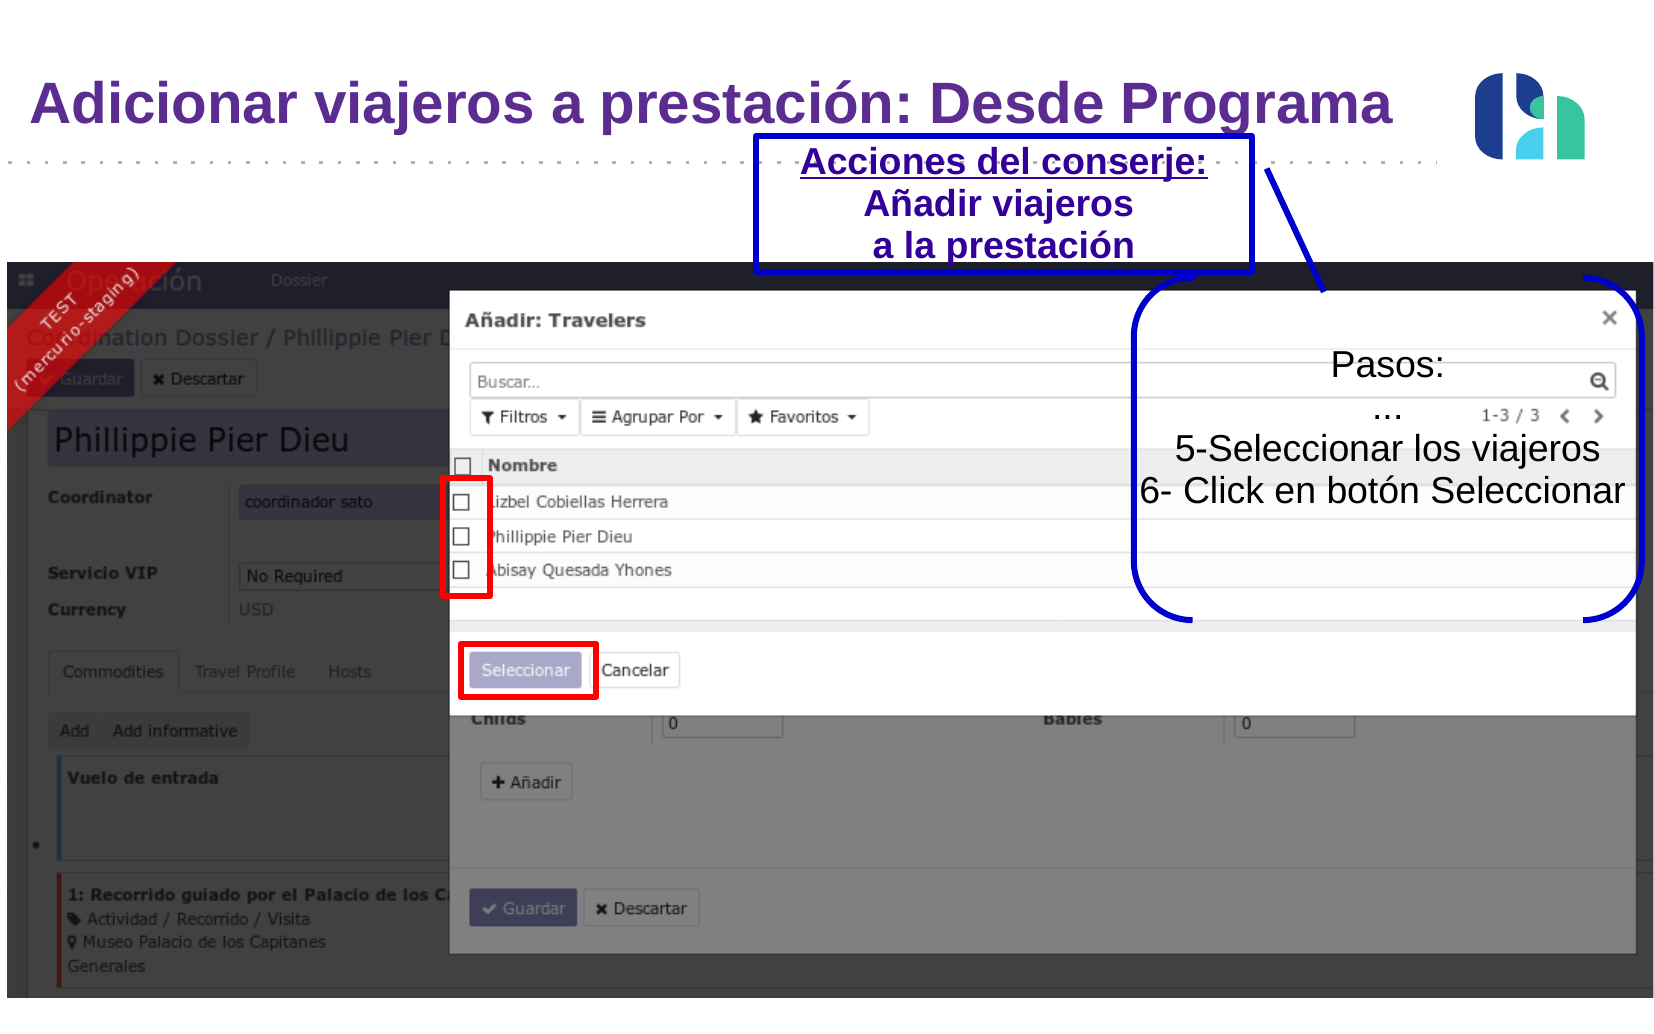

Adicionar viajeros a prestación: Desde Programa
Acciones del conserje:
Añadir viajeros
a la prestación
Pasos:
...
5-Seleccionar los viajeros
6- Click en botón Seleccionar
37